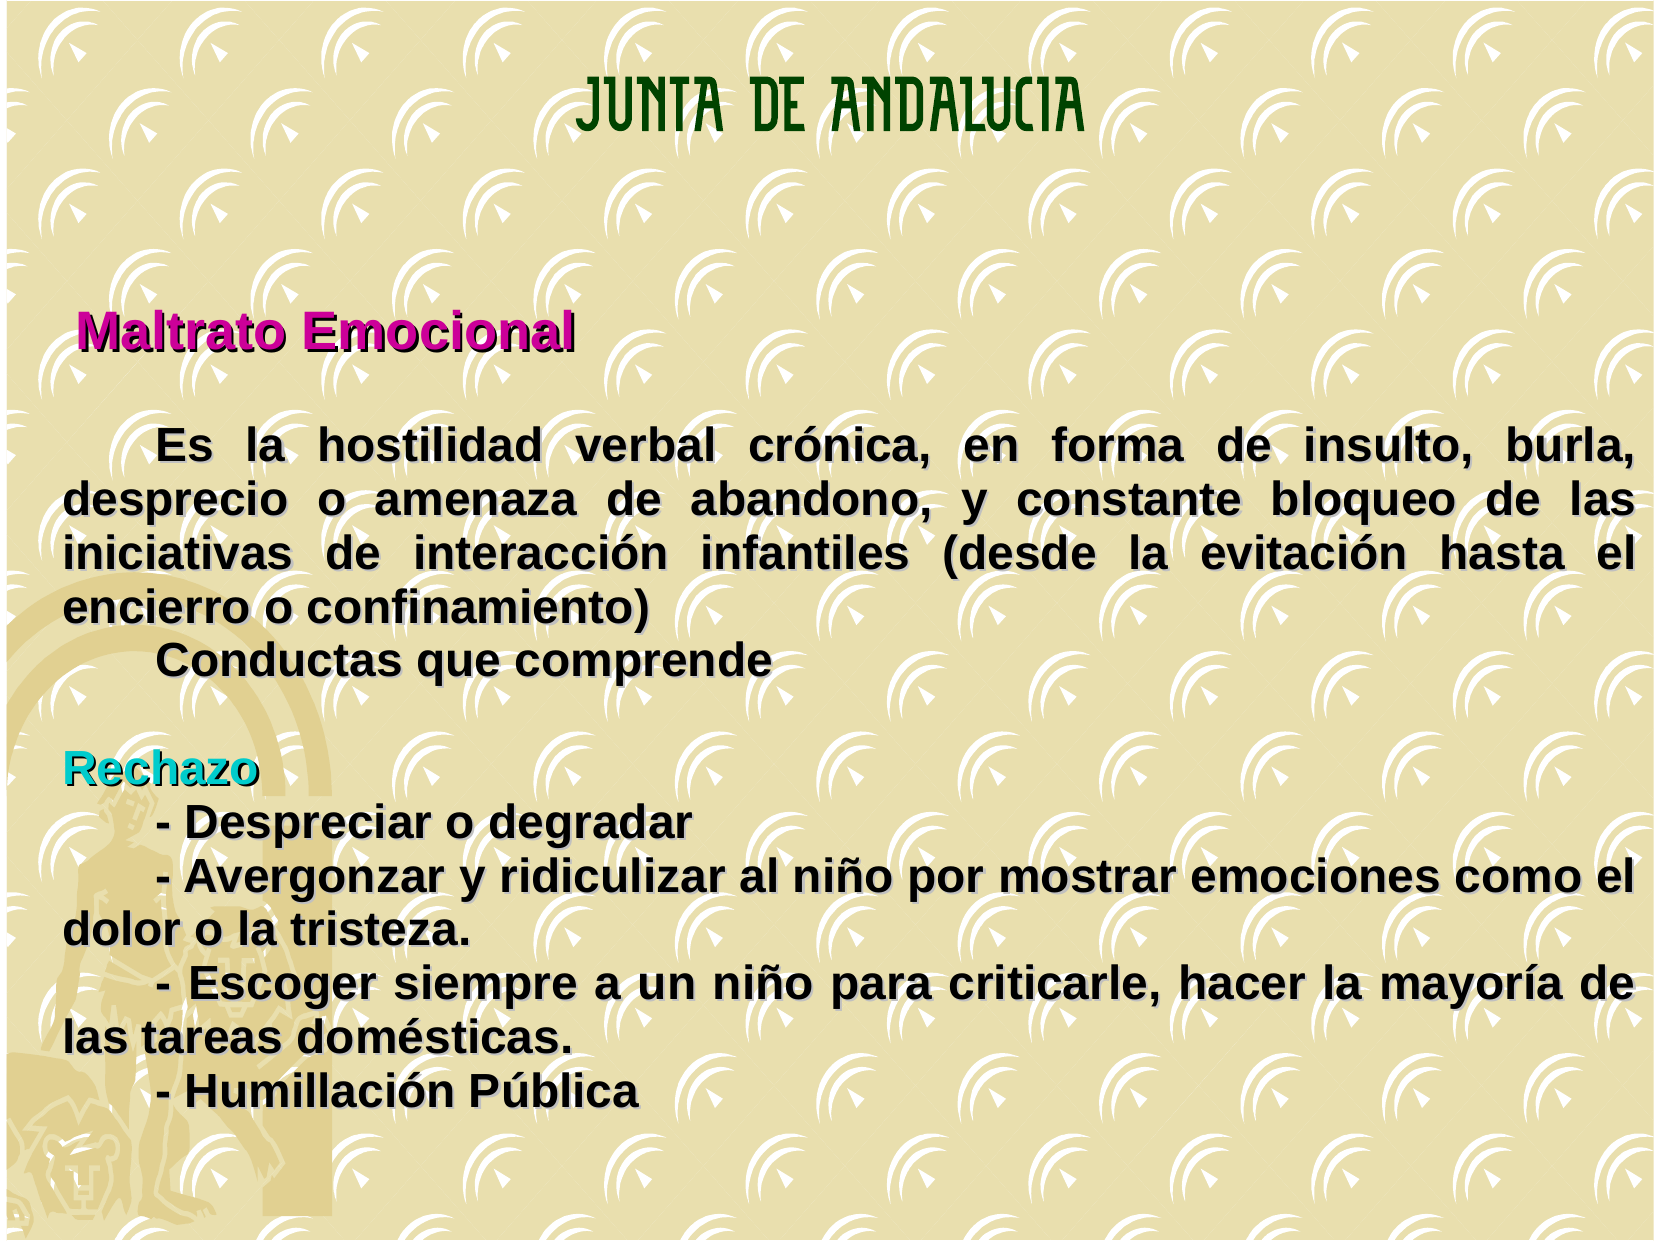

#
 Maltrato Emocional
	Es la hostilidad verbal crónica, en forma de insulto, burla, desprecio o amenaza de abandono, y constante bloqueo de las iniciativas de interacción infantiles (desde la evitación hasta el encierro o confinamiento)
	Conductas que comprende
Rechazo
	- Despreciar o degradar
	- Avergonzar y ridiculizar al niño por mostrar emociones como el dolor o la tristeza.
	- Escoger siempre a un niño para criticarle, hacer la mayoría de las tareas domésticas.
	- Humillación Pública